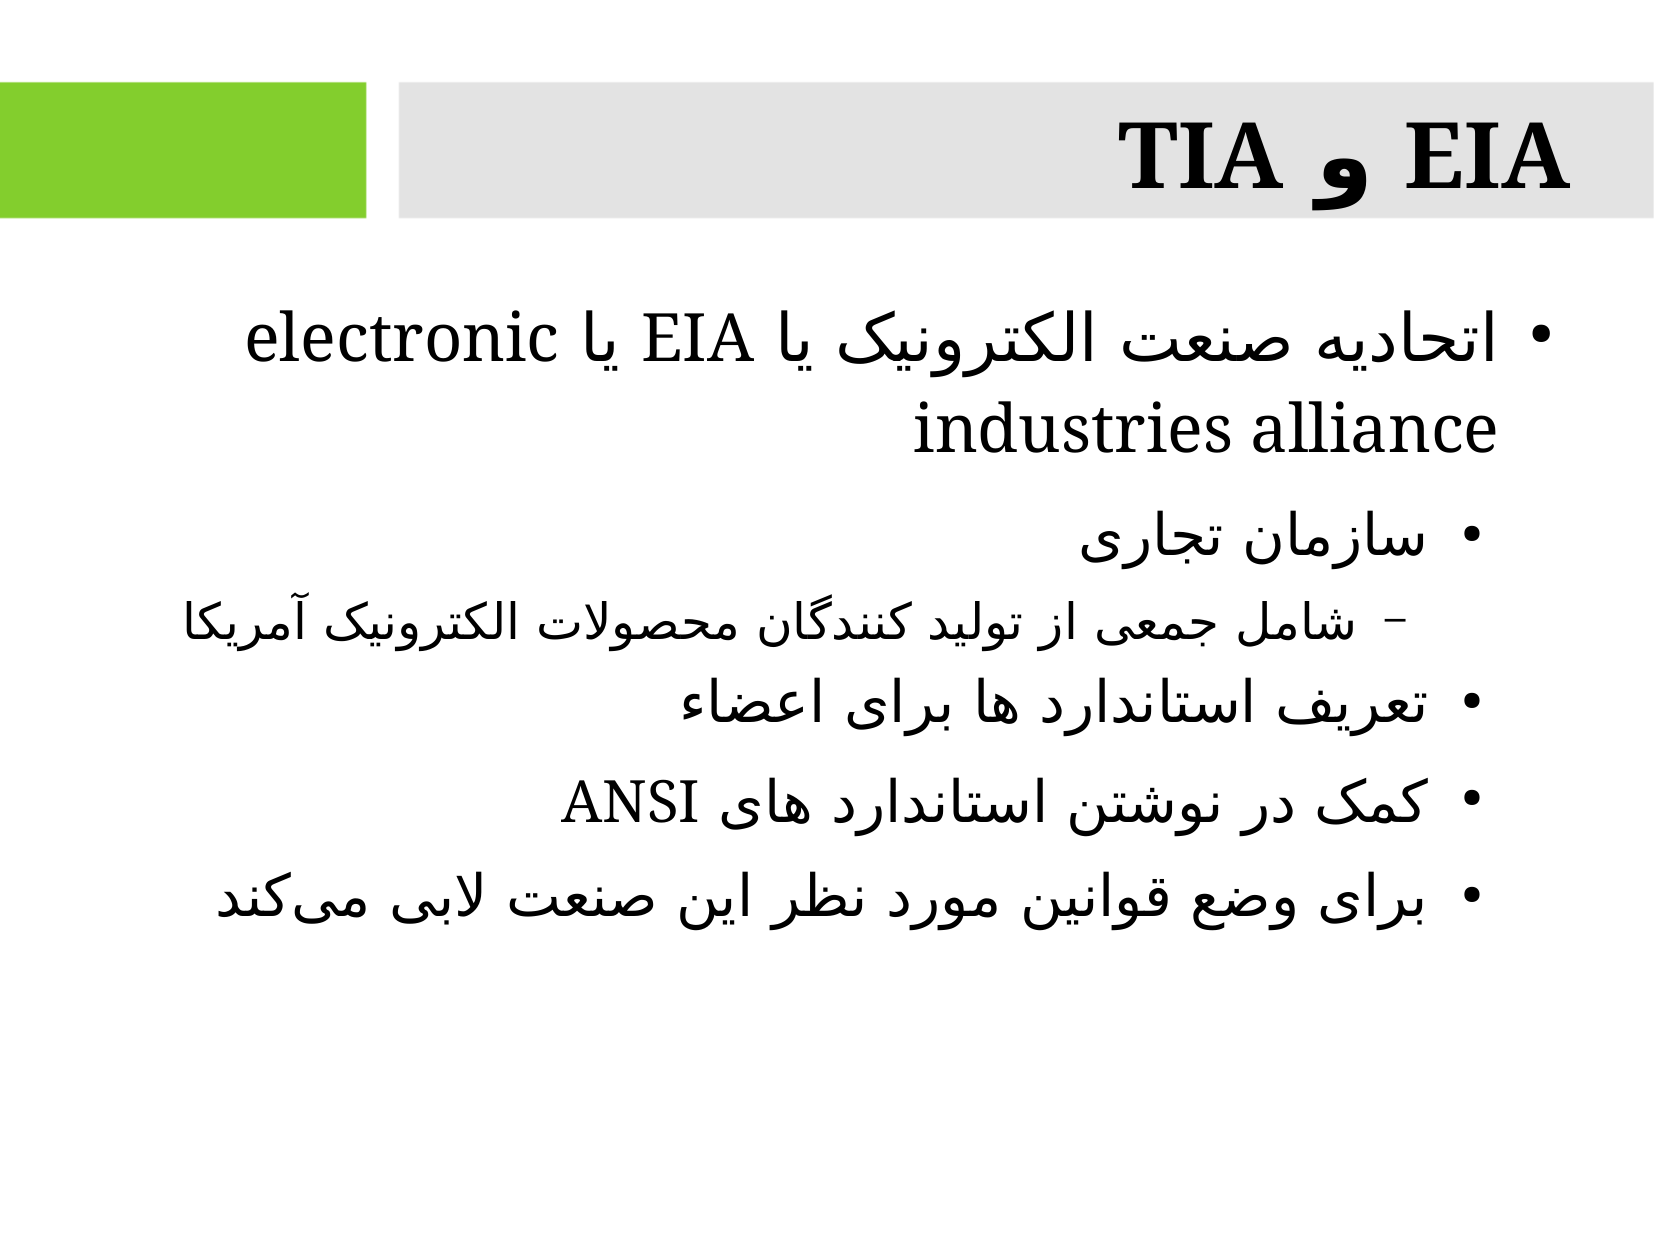

# EIA و TIA
اتحادیه صنعت الکترونیک یا EIA یا electronic industries alliance
سازمان تجاری
شامل جمعی از تولید کنندگان محصولات الکترونیک آمریکا
تعریف استاندارد ها برای اعضاء
کمک در نوشتن استاندارد های ANSI
برای وضع قوانین مورد نظر این صنعت لابی می‌کند